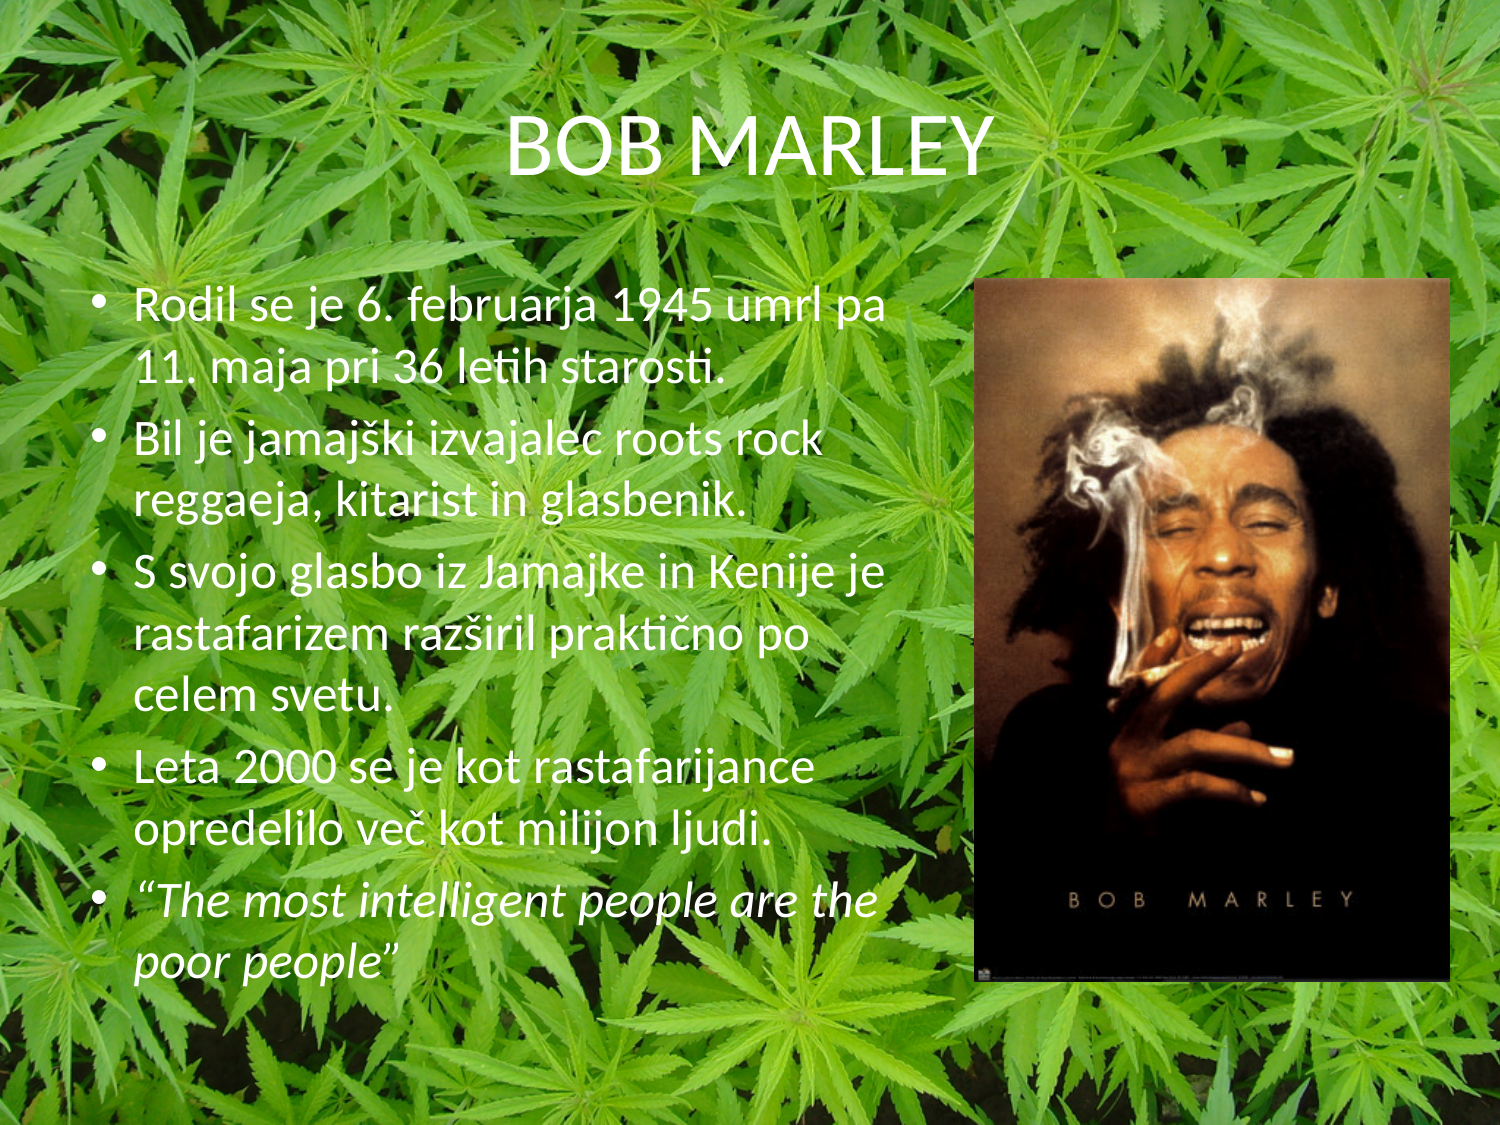

# BOB MARLEY
Rodil se je 6. februarja 1945 umrl pa 11. maja pri 36 letih starosti.
Bil je jamajški izvajalec roots rock reggaeja, kitarist in glasbenik.
S svojo glasbo iz Jamajke in Kenije je rastafarizem razširil praktično po celem svetu.
Leta 2000 se je kot rastafarijance opredelilo več kot milijon ljudi.
“The most intelligent people are the poor people”